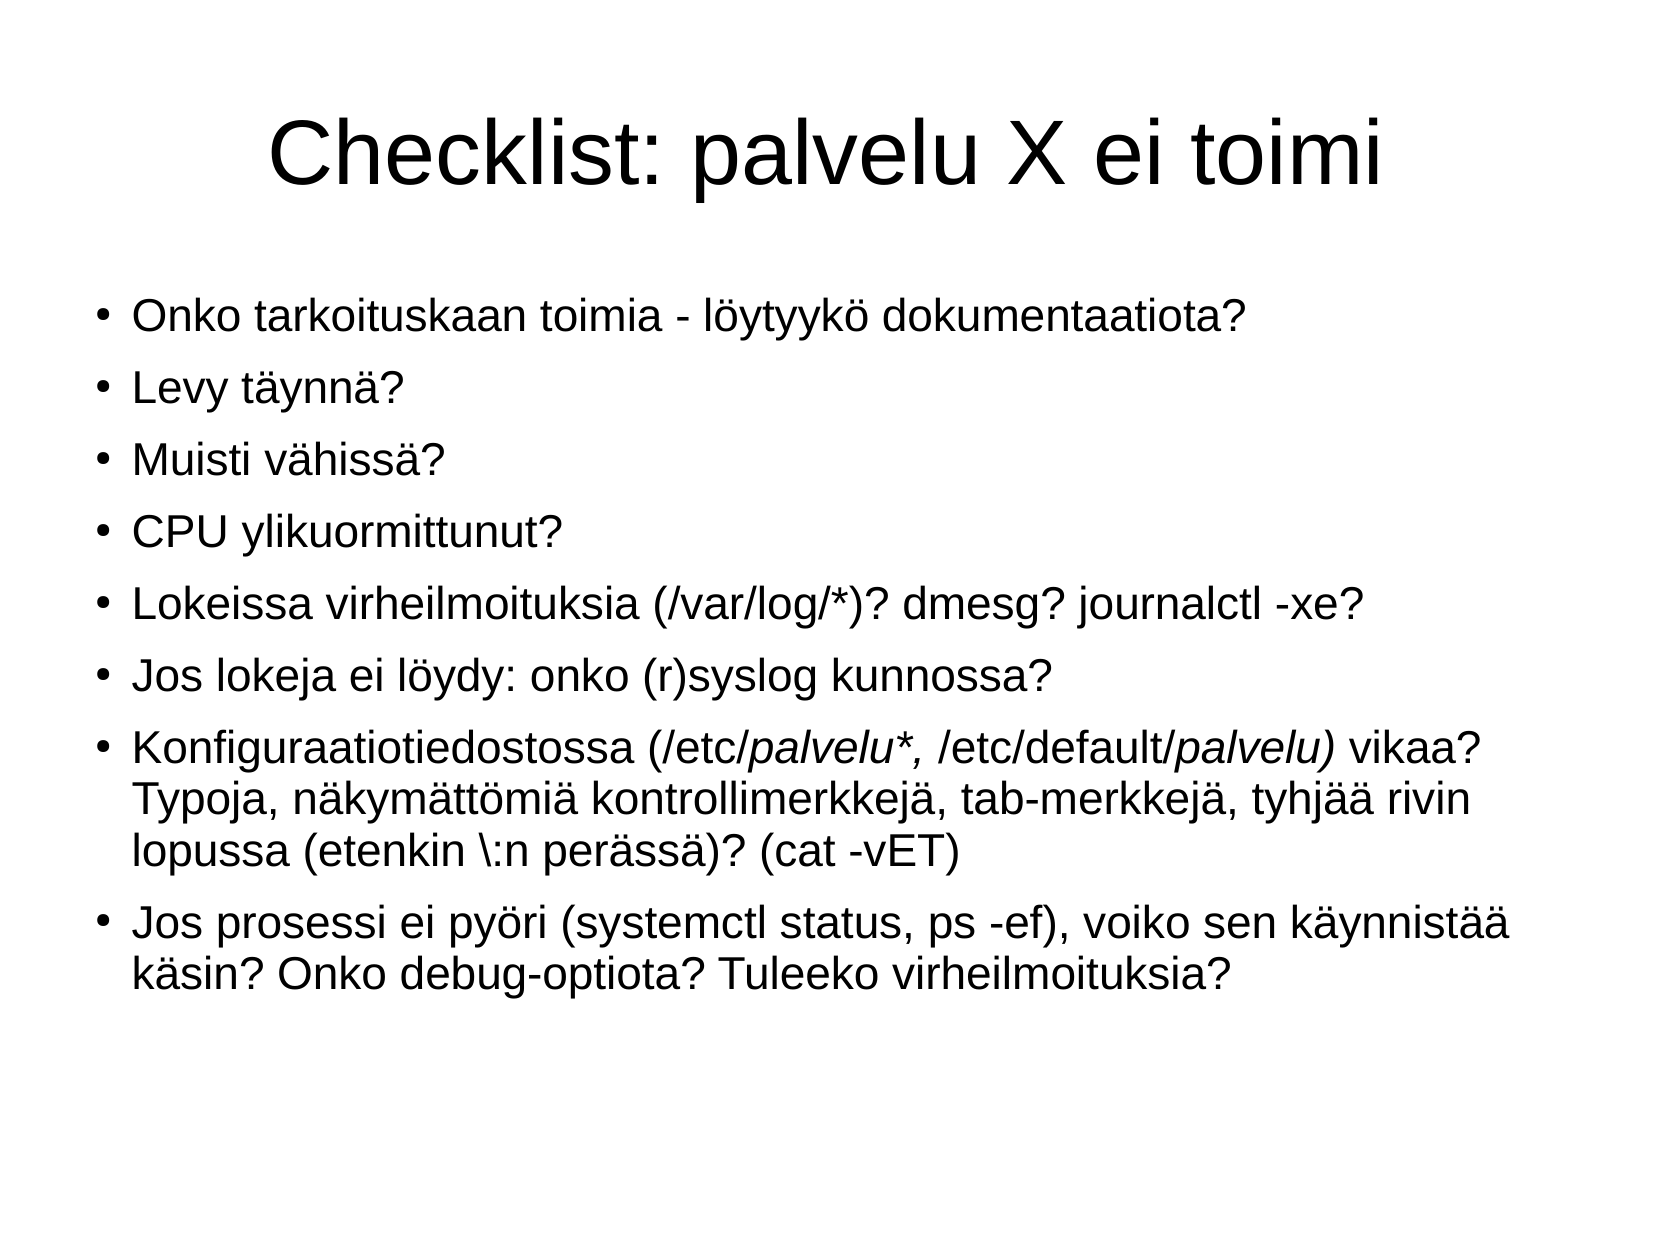

# Checklist: palvelu X ei toimi
Onko tarkoituskaan toimia - löytyykö dokumentaatiota?
Levy täynnä?
Muisti vähissä?
CPU ylikuormittunut?
Lokeissa virheilmoituksia (/var/log/*)? dmesg? journalctl -xe?
Jos lokeja ei löydy: onko (r)syslog kunnossa?
Konfiguraatiotiedostossa (/etc/palvelu*, /etc/default/palvelu) vikaa? Typoja, näkymättömiä kontrollimerkkejä, tab-merkkejä, tyhjää rivin lopussa (etenkin \:n perässä)? (cat -vET)
Jos prosessi ei pyöri (systemctl status, ps -ef), voiko sen käynnistää käsin? Onko debug-optiota? Tuleeko virheilmoituksia?